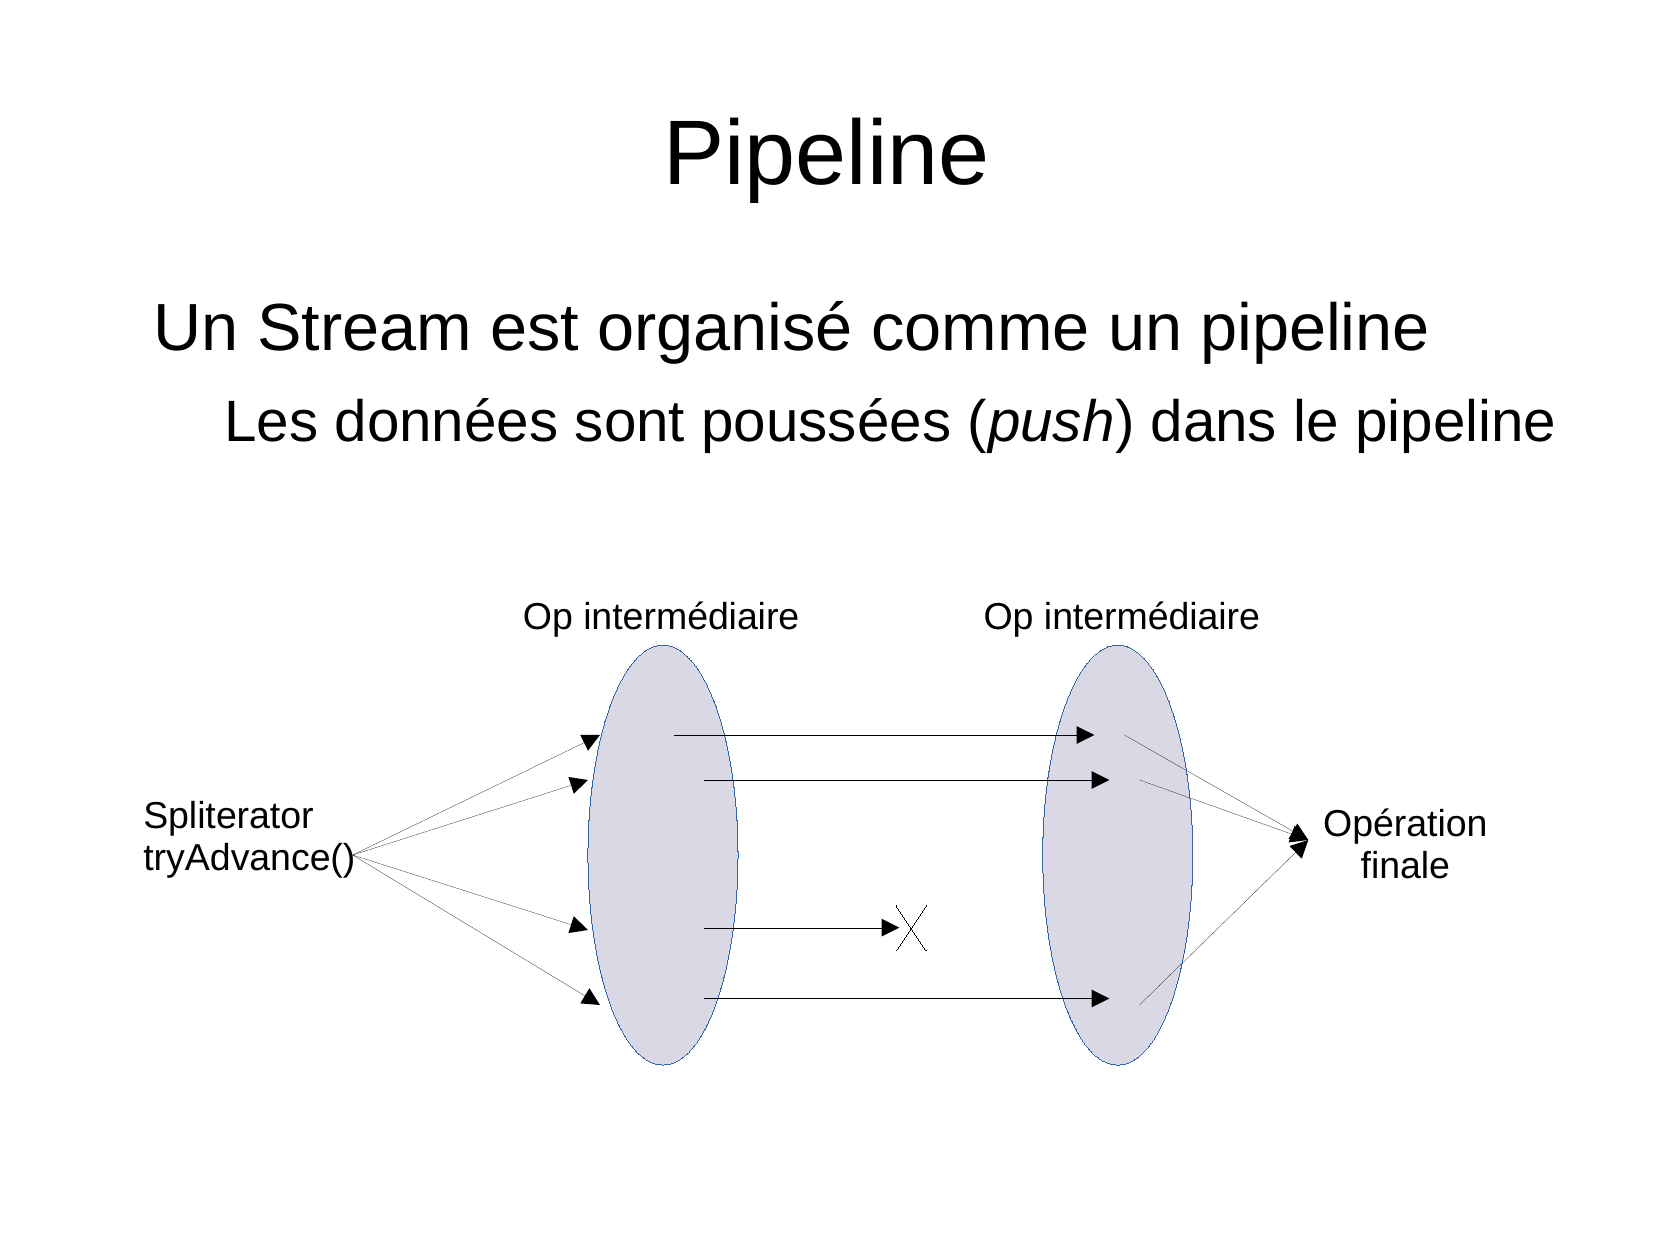

# Pipeline
Un Stream est organisé comme un pipeline
Les données sont poussées (push) dans le pipeline
Op intermédiaire
Op intermédiaire
Spliterator
tryAdvance()
Opération
finale